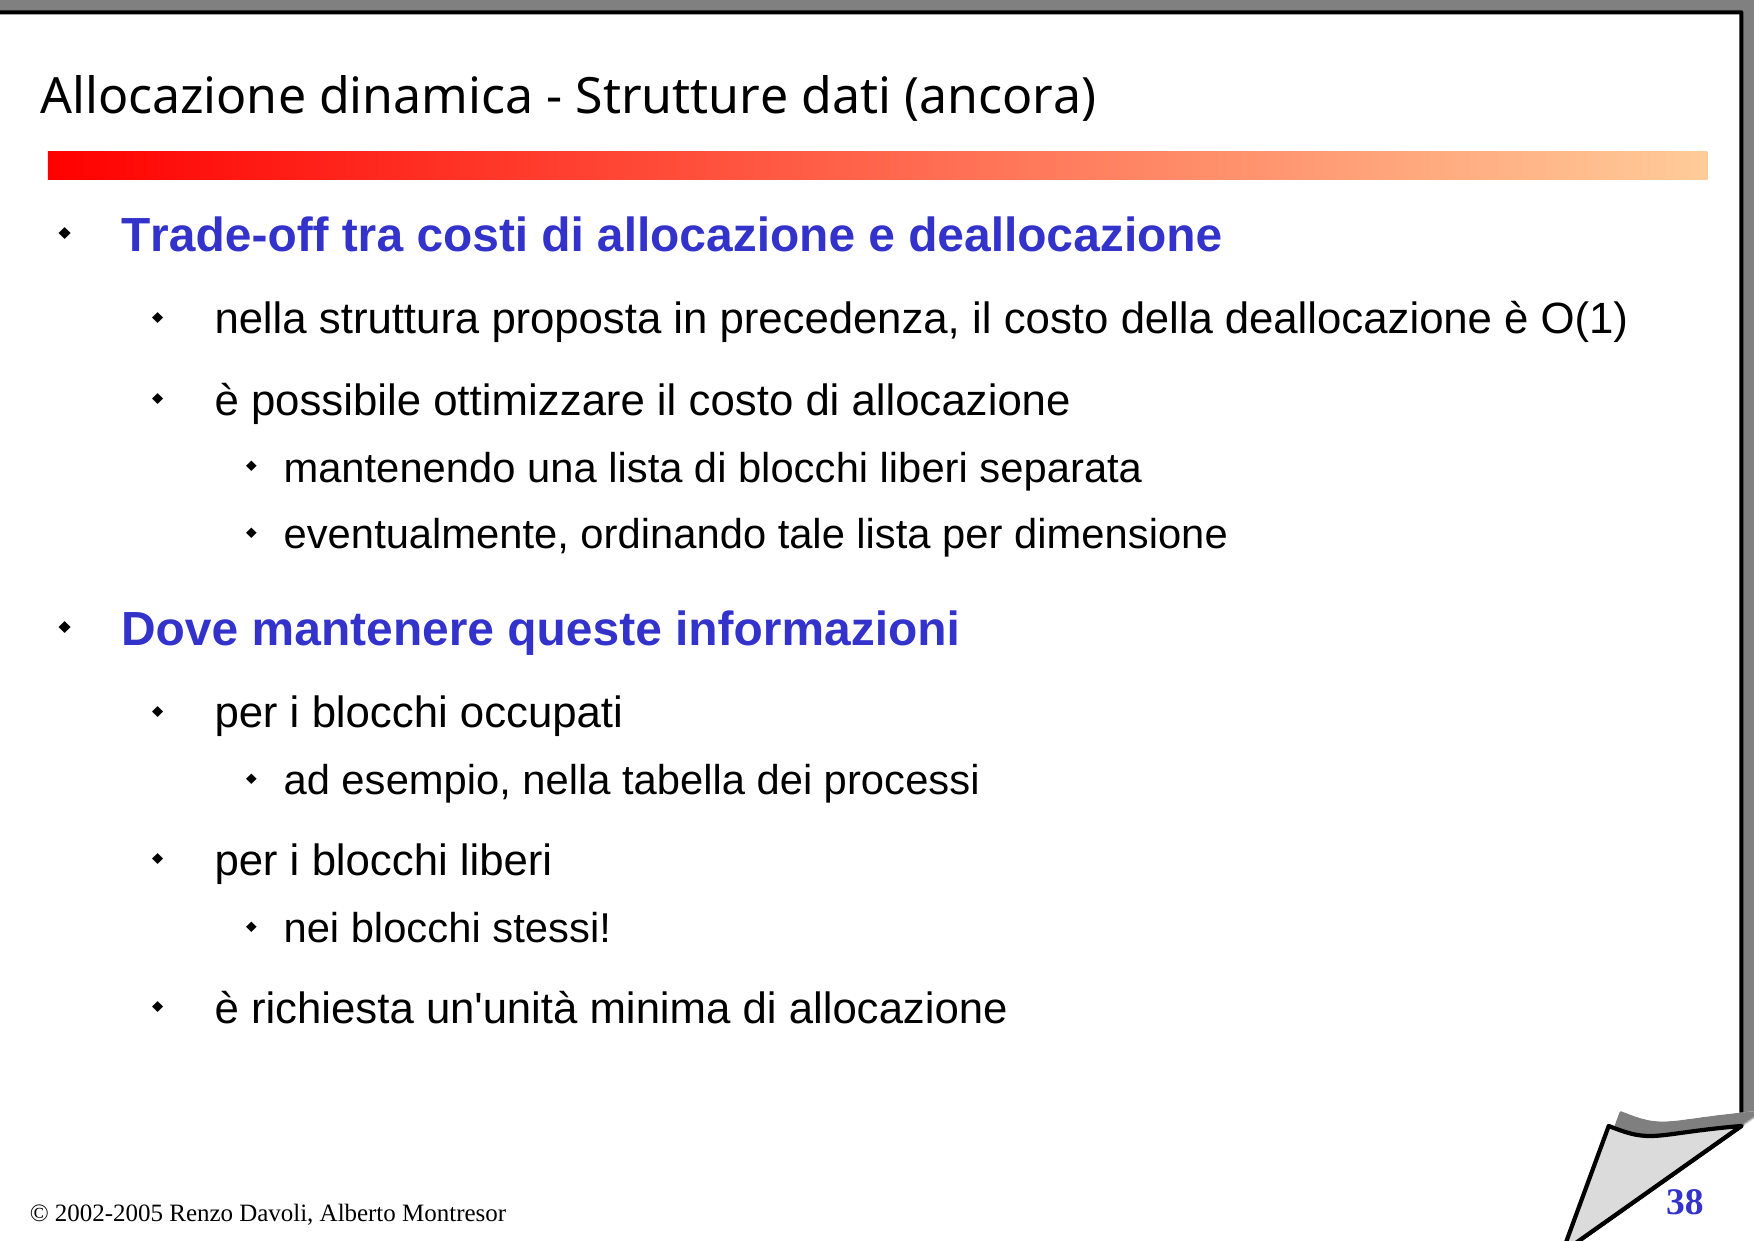

# Allocazione dinamica - Strutture dati (ancora)
Trade-off tra costi di allocazione e deallocazione
nella struttura proposta in precedenza, il costo della deallocazione è O(1)
è possibile ottimizzare il costo di allocazione
mantenendo una lista di blocchi liberi separata
eventualmente, ordinando tale lista per dimensione
Dove mantenere queste informazioni
per i blocchi occupati
ad esempio, nella tabella dei processi
per i blocchi liberi
nei blocchi stessi!
è richiesta un'unità minima di allocazione